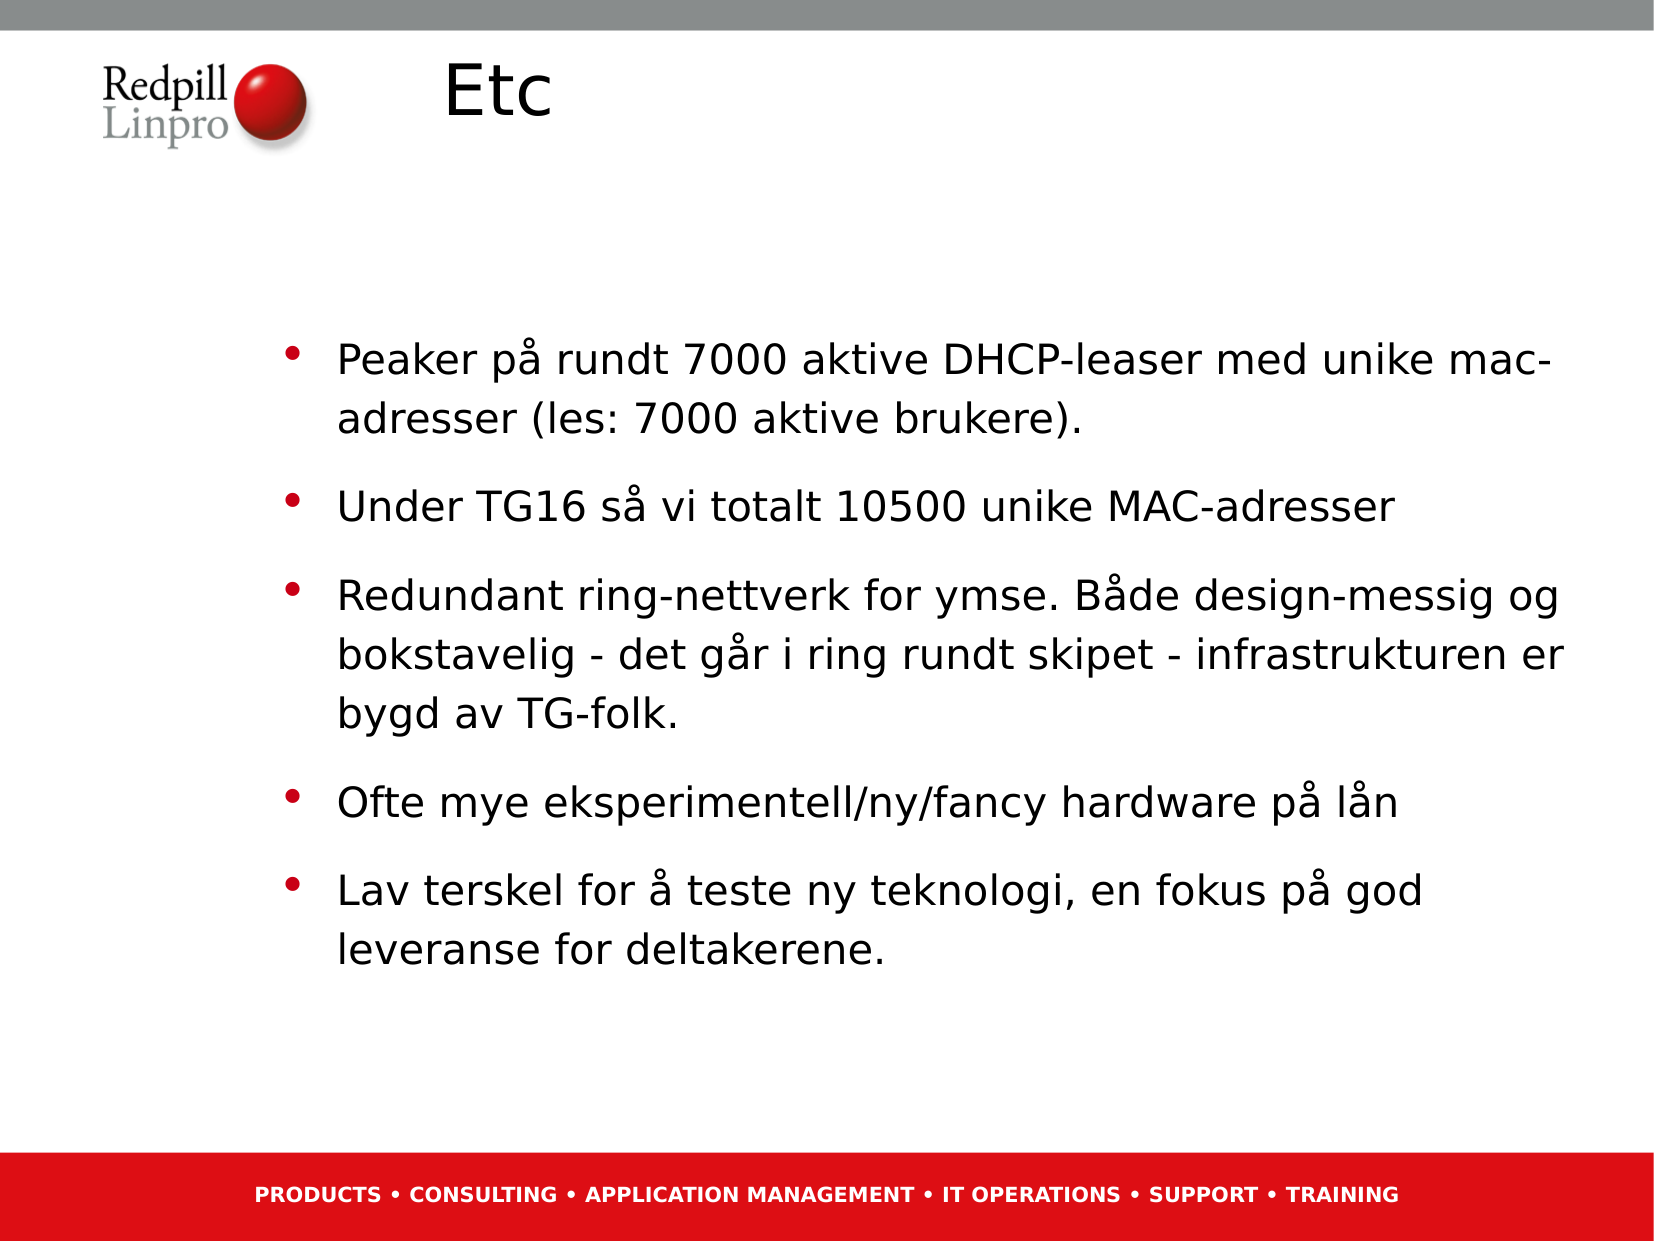

# Etc
Peaker på rundt 7000 aktive DHCP-leaser med unike mac-adresser (les: 7000 aktive brukere).
Under TG16 så vi totalt 10500 unike MAC-adresser
Redundant ring-nettverk for ymse. Både design-messig og bokstavelig - det går i ring rundt skipet - infrastrukturen er bygd av TG-folk.
Ofte mye eksperimentell/ny/fancy hardware på lån
Lav terskel for å teste ny teknologi, en fokus på god leveranse for deltakerene.